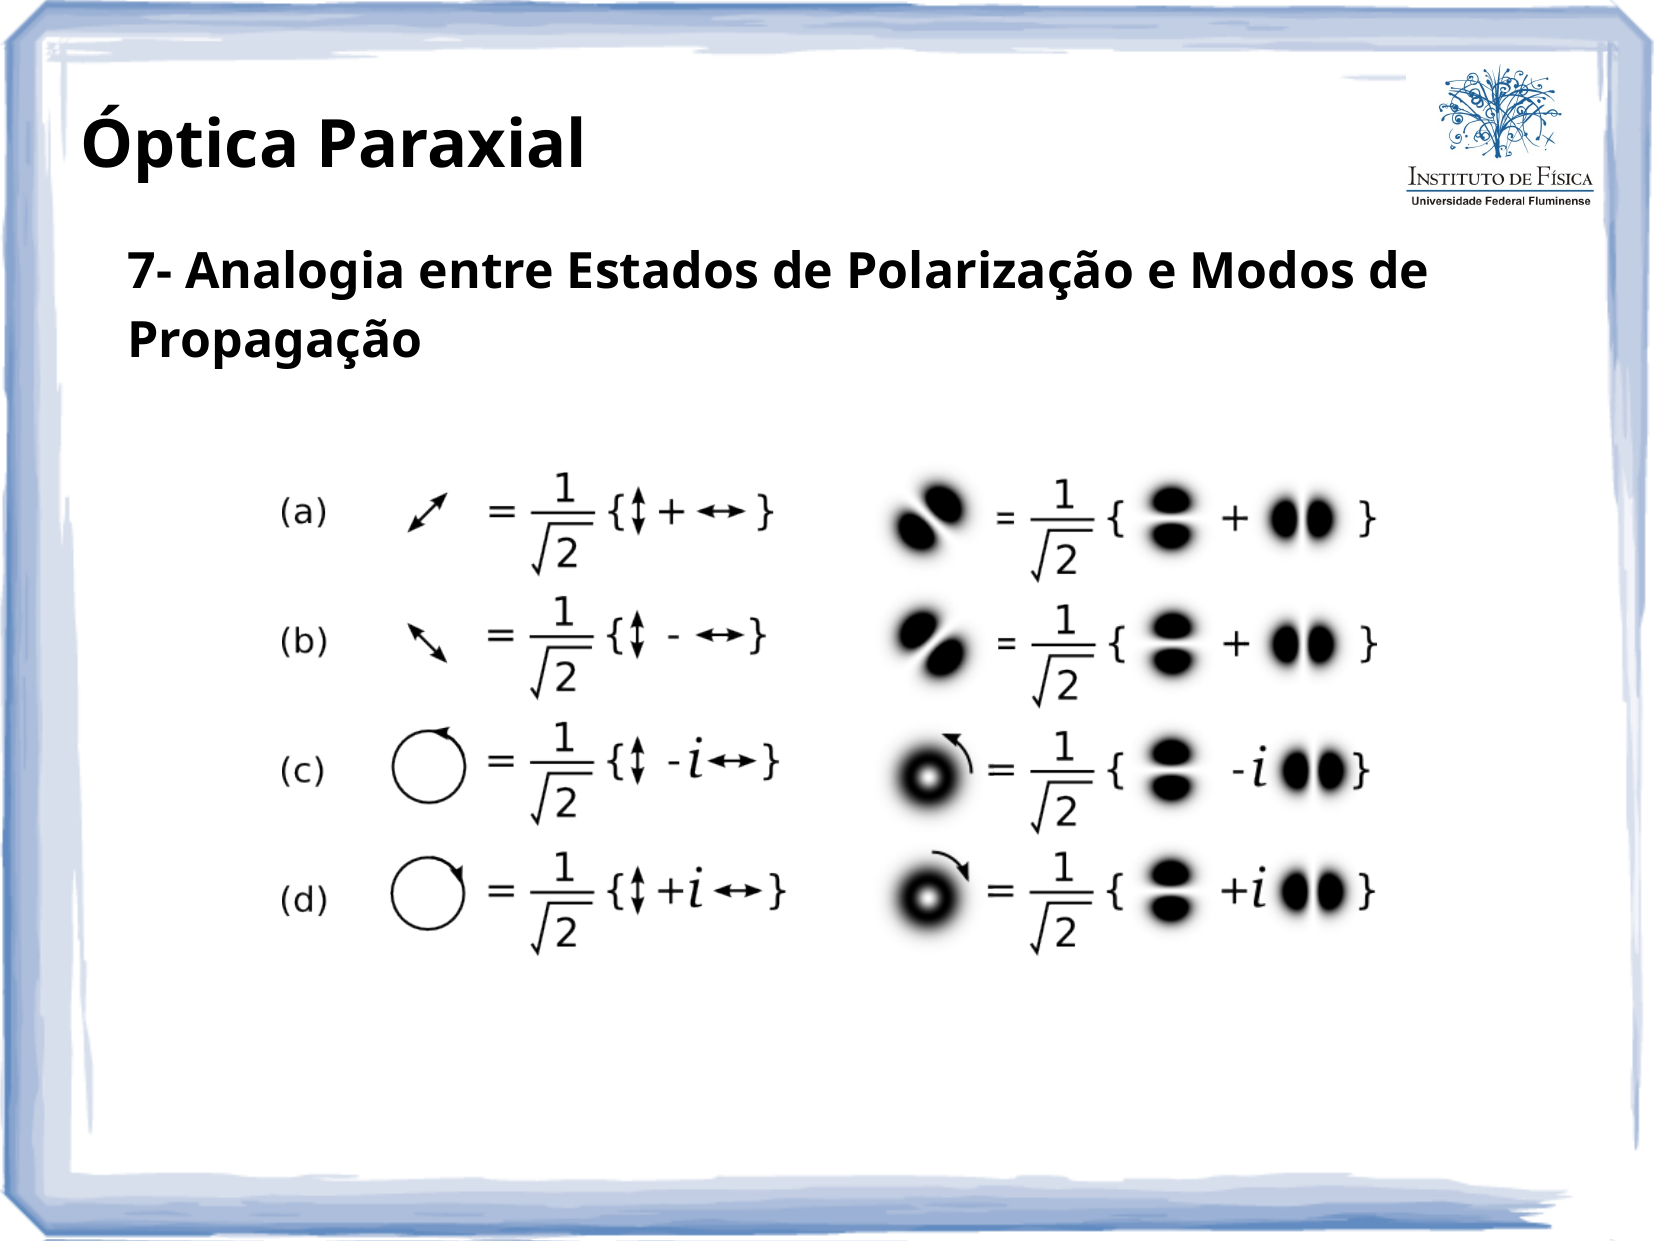

Óptica Paraxial
7- Analogia entre Estados de Polarização e Modos de Propagação